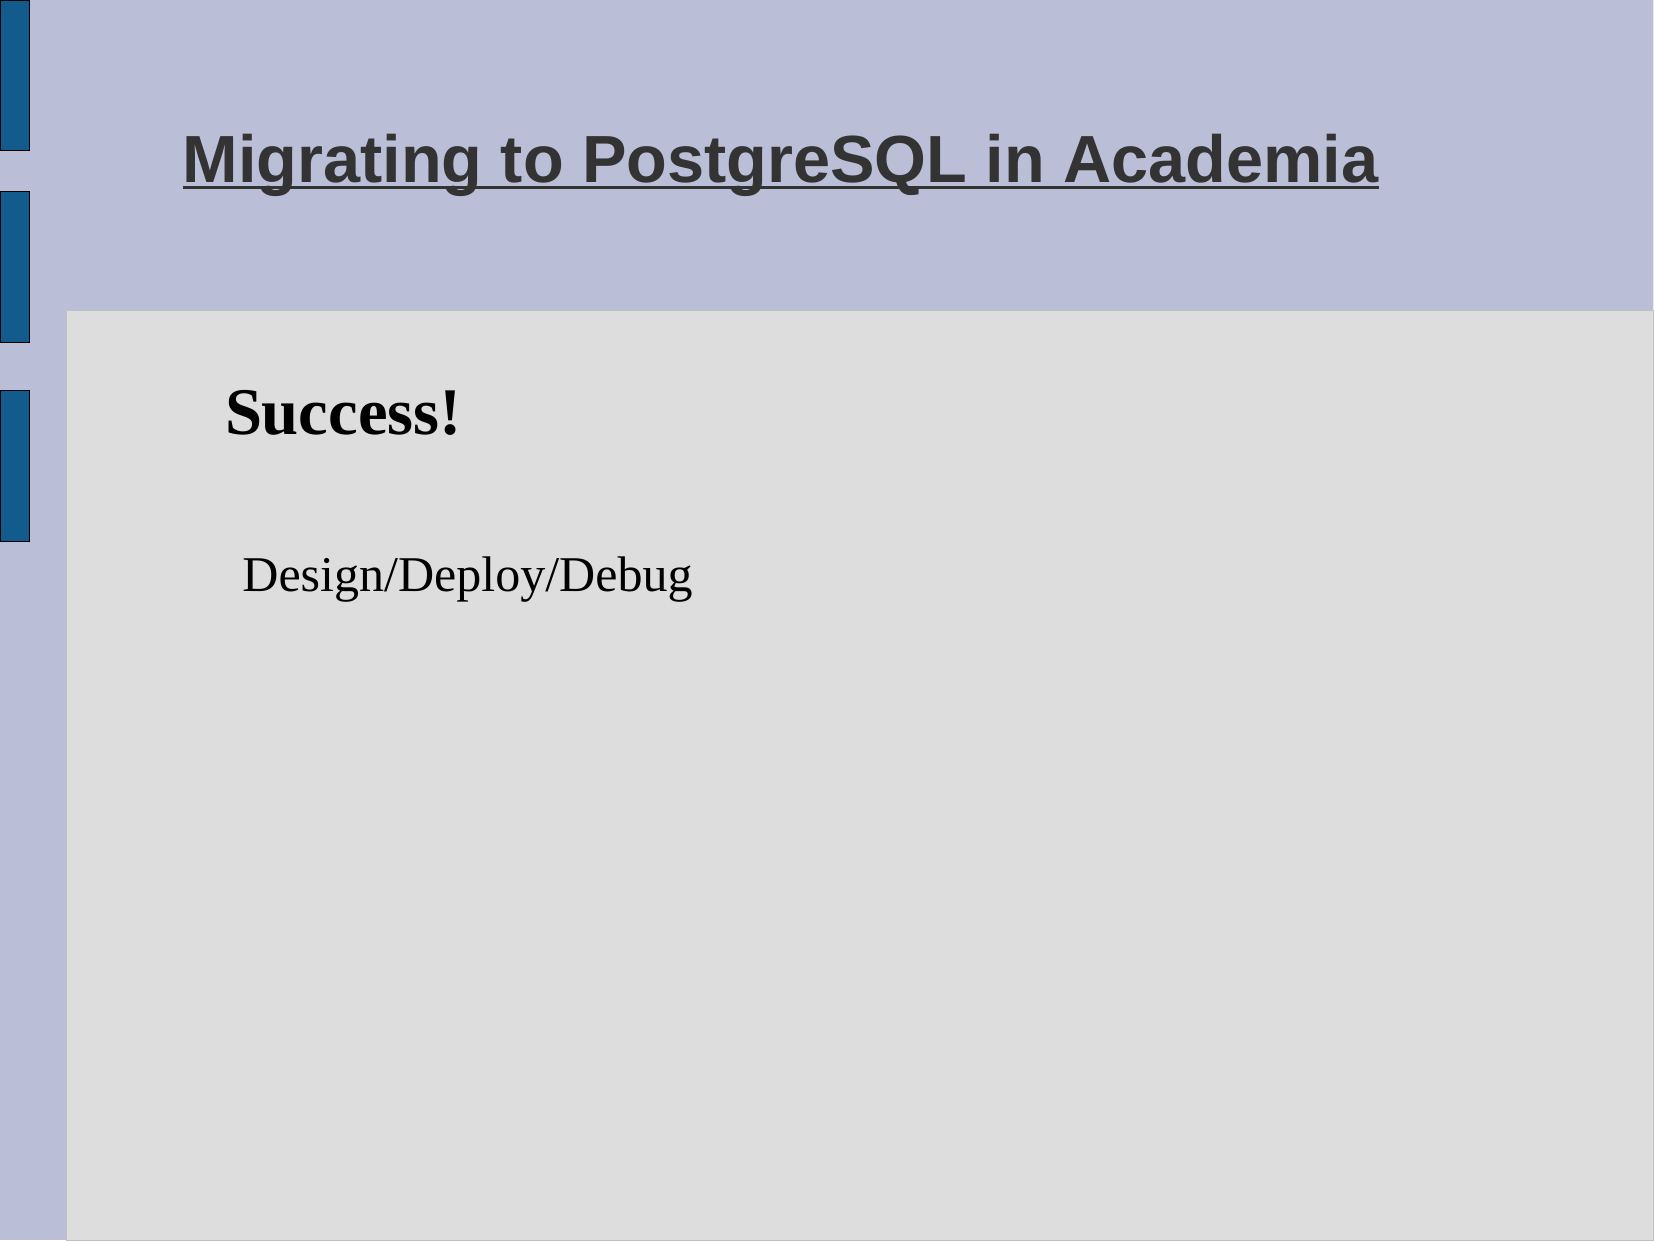

# Migrating to PostgreSQL in Academia
Success!
Design/Deploy/Debug